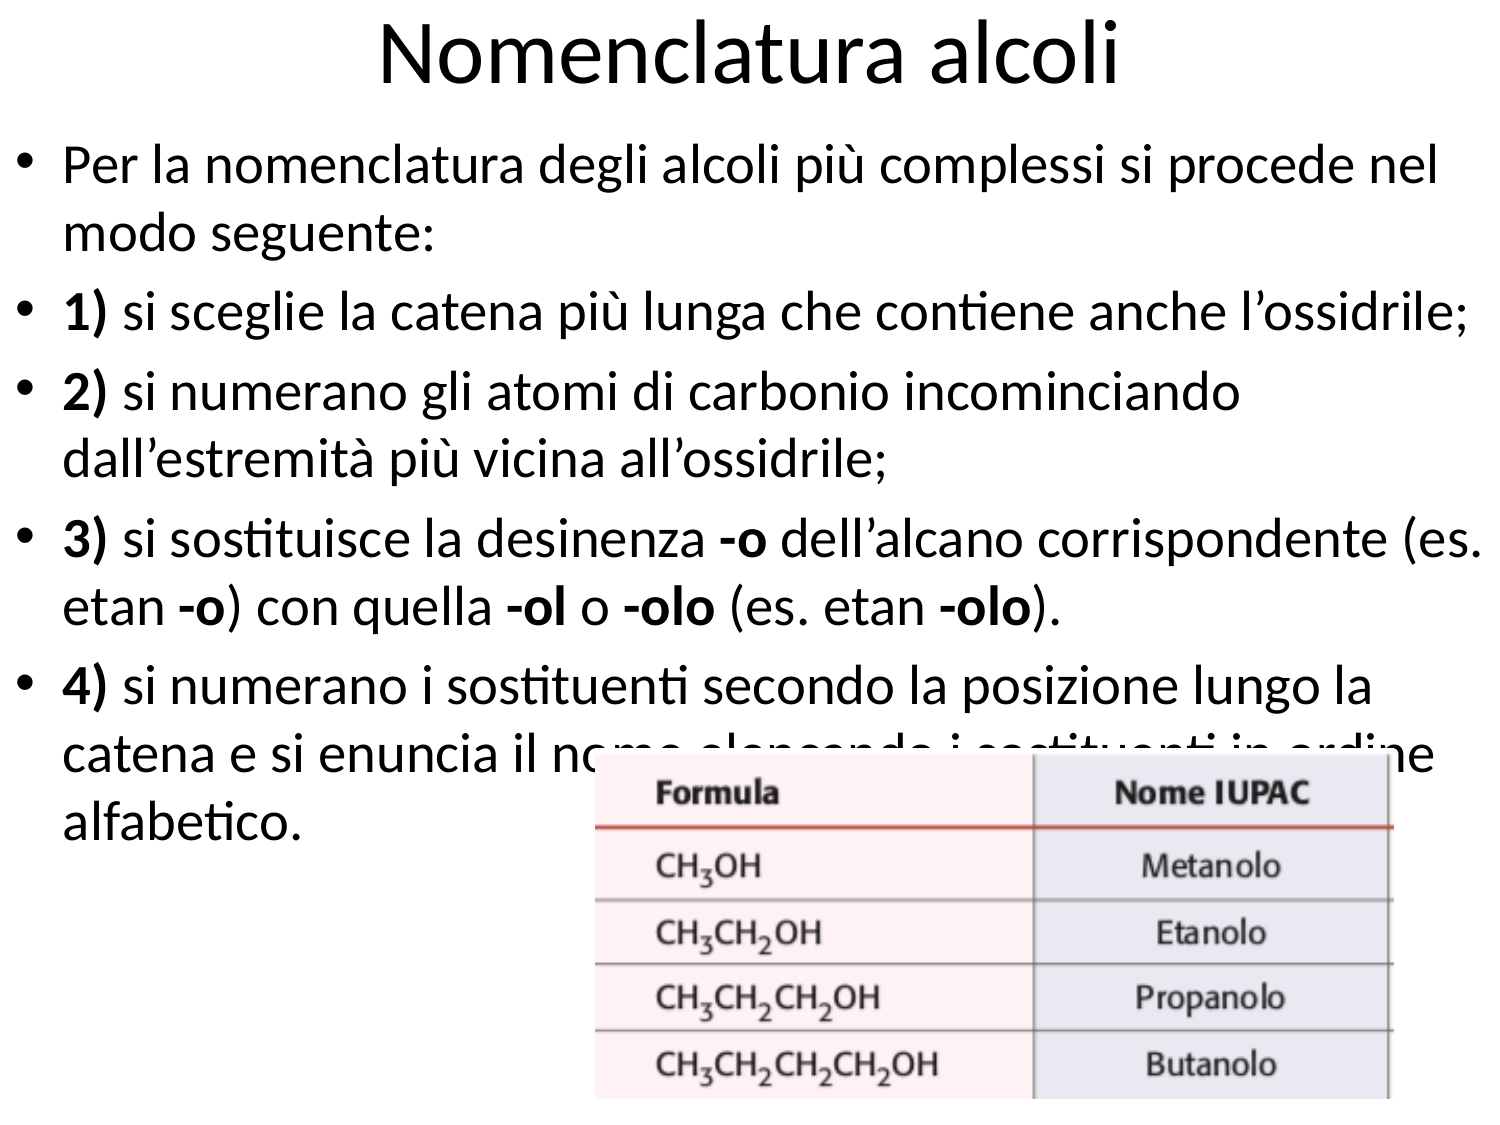

# Nomenclatura alcoli
Per la nomenclatura degli alcoli più complessi si procede nel modo seguente:
1) si sceglie la catena più lunga che contiene anche l’ossidrile;
2) si numerano gli atomi di carbonio incominciando dall’estremità più vicina all’ossidrile;
3) si sostituisce la desinenza -o dell’alcano corrispondente (es. etan -o) con quella -ol o -olo (es. etan -olo).
4) si numerano i sostituenti secondo la posizione lungo la catena e si enuncia il nome elencando i sostituenti in ordine alfabetico.